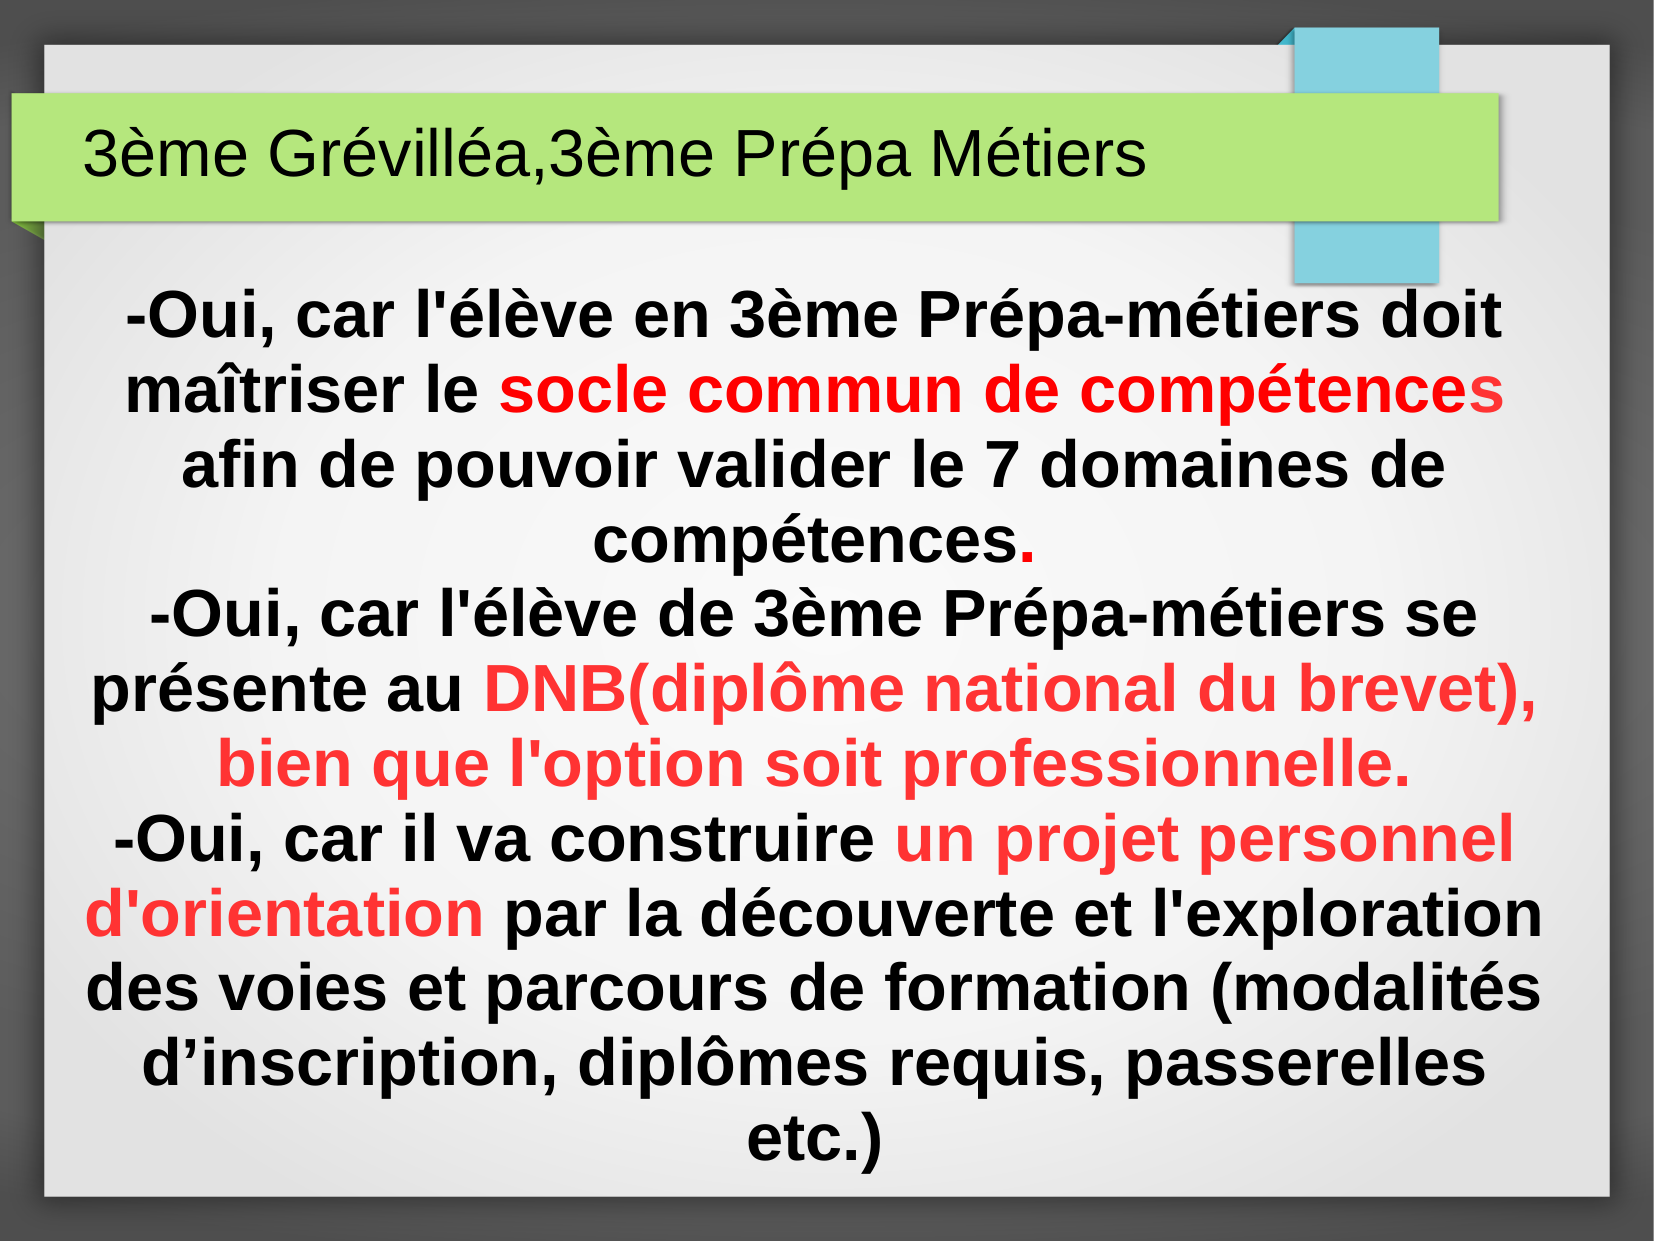

# 3ème Grévilléa,3ème Prépa Métiers
-Oui, car l'élève en 3ème Prépa-métiers doit maîtriser le socle commun de compétences afin de pouvoir valider le 7 domaines de compétences.
-Oui, car l'élève de 3ème Prépa-métiers se présente au DNB(diplôme national du brevet), bien que l'option soit professionnelle.
-Oui, car il va construire un projet personnel d'orientation par la découverte et l'exploration des voies et parcours de formation (modalités d’inscription, diplômes requis, passerelles etc.)